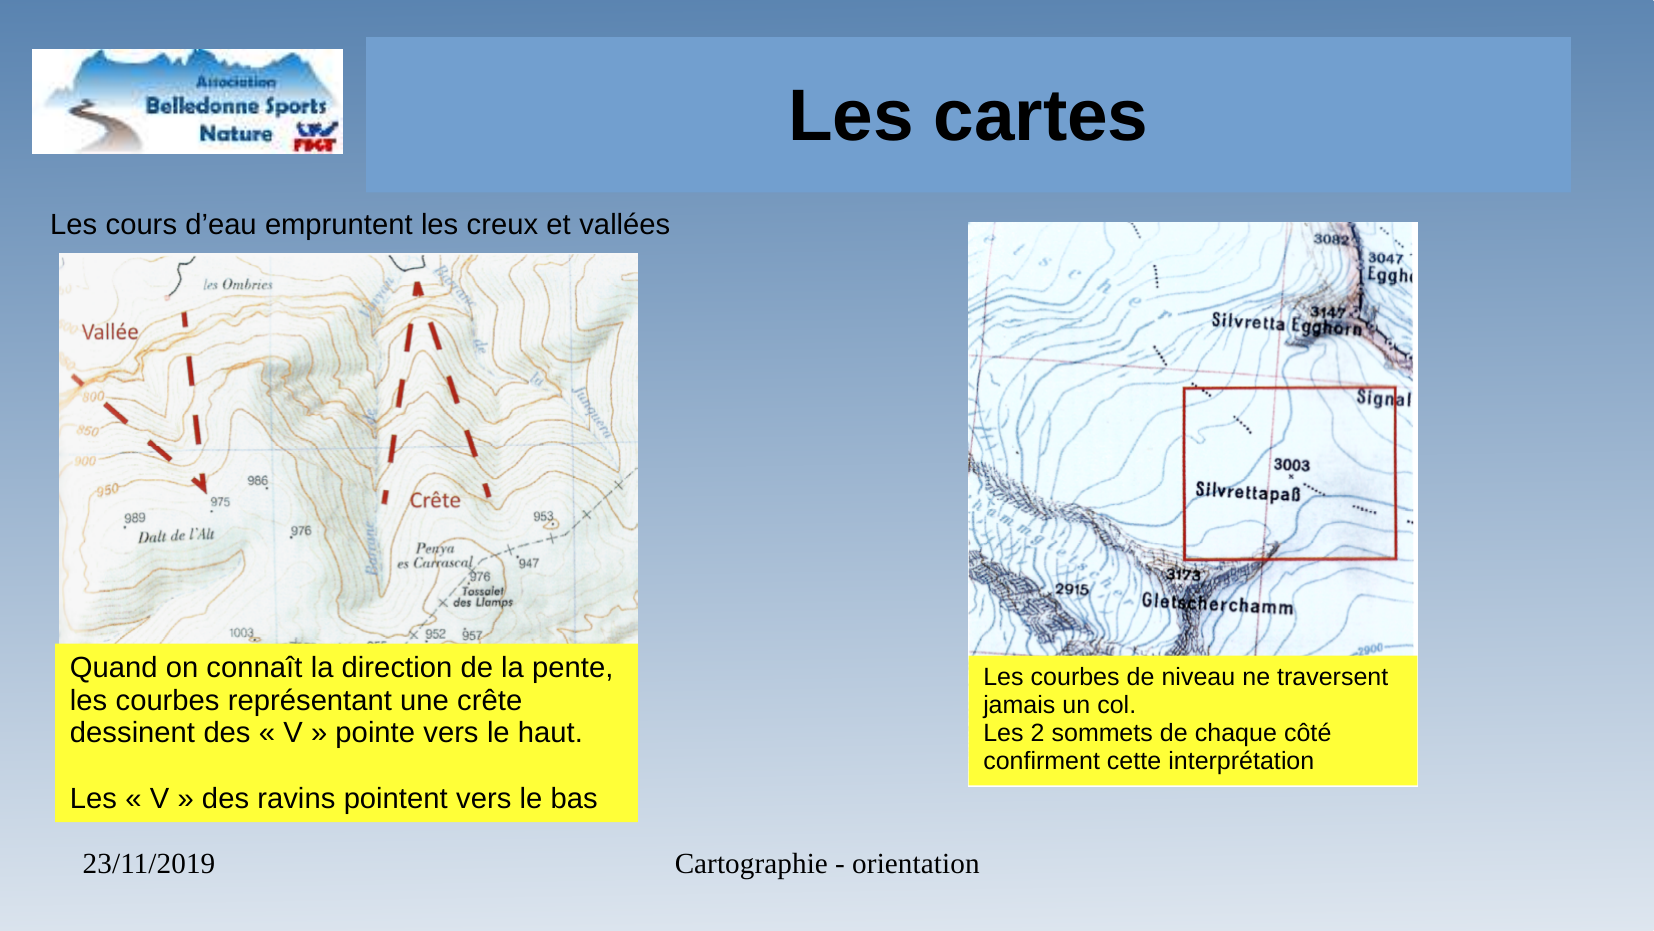

# Les cartes
Les cours d’eau empruntent les creux et vallées
Quand on connaît la direction de la pente,
les courbes représentant une crête dessinent des « V » pointe vers le haut.
Les « V » des ravins pointent vers le bas
Les courbes de niveau ne traversent jamais un col.
Les 2 sommets de chaque côté confirment cette interprétation